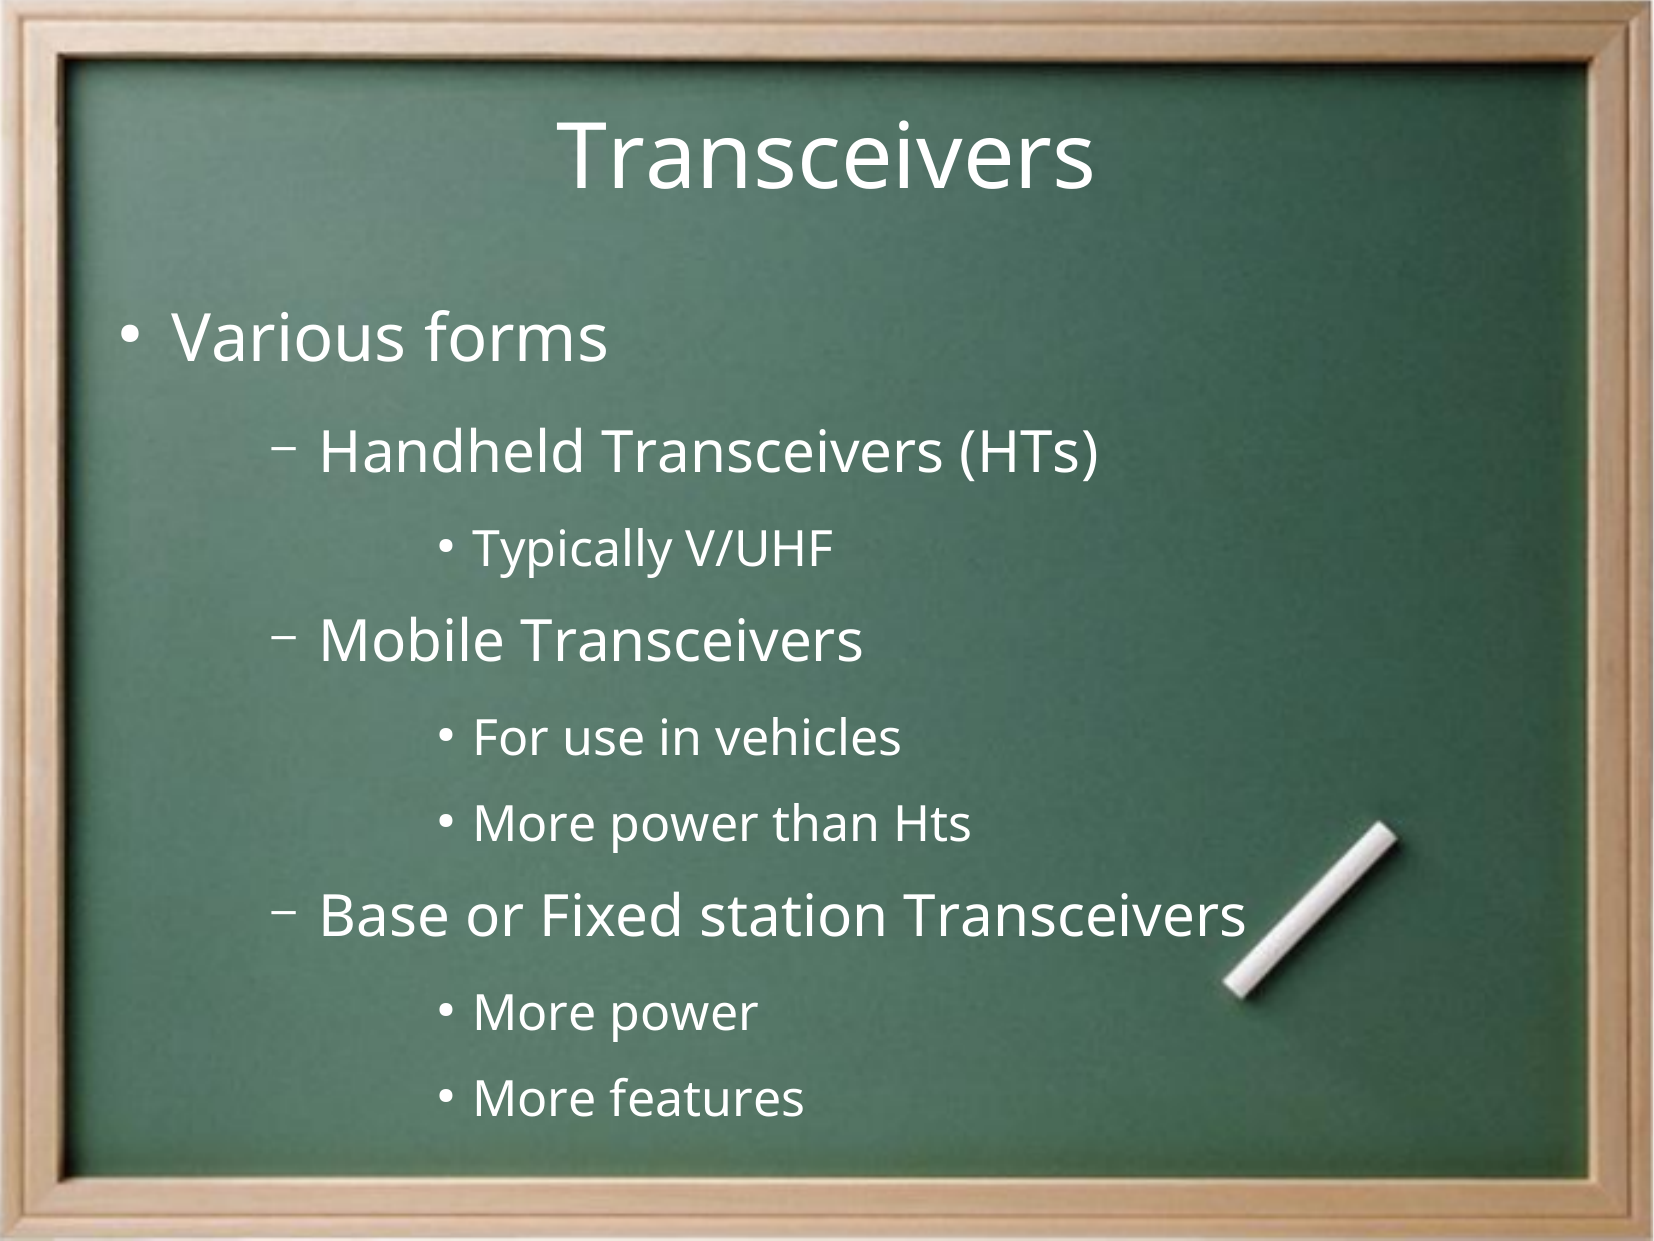

# Transceivers
Various forms
Handheld Transceivers (HTs)
Typically V/UHF
Mobile Transceivers
For use in vehicles
More power than Hts
Base or Fixed station Transceivers
More power
More features